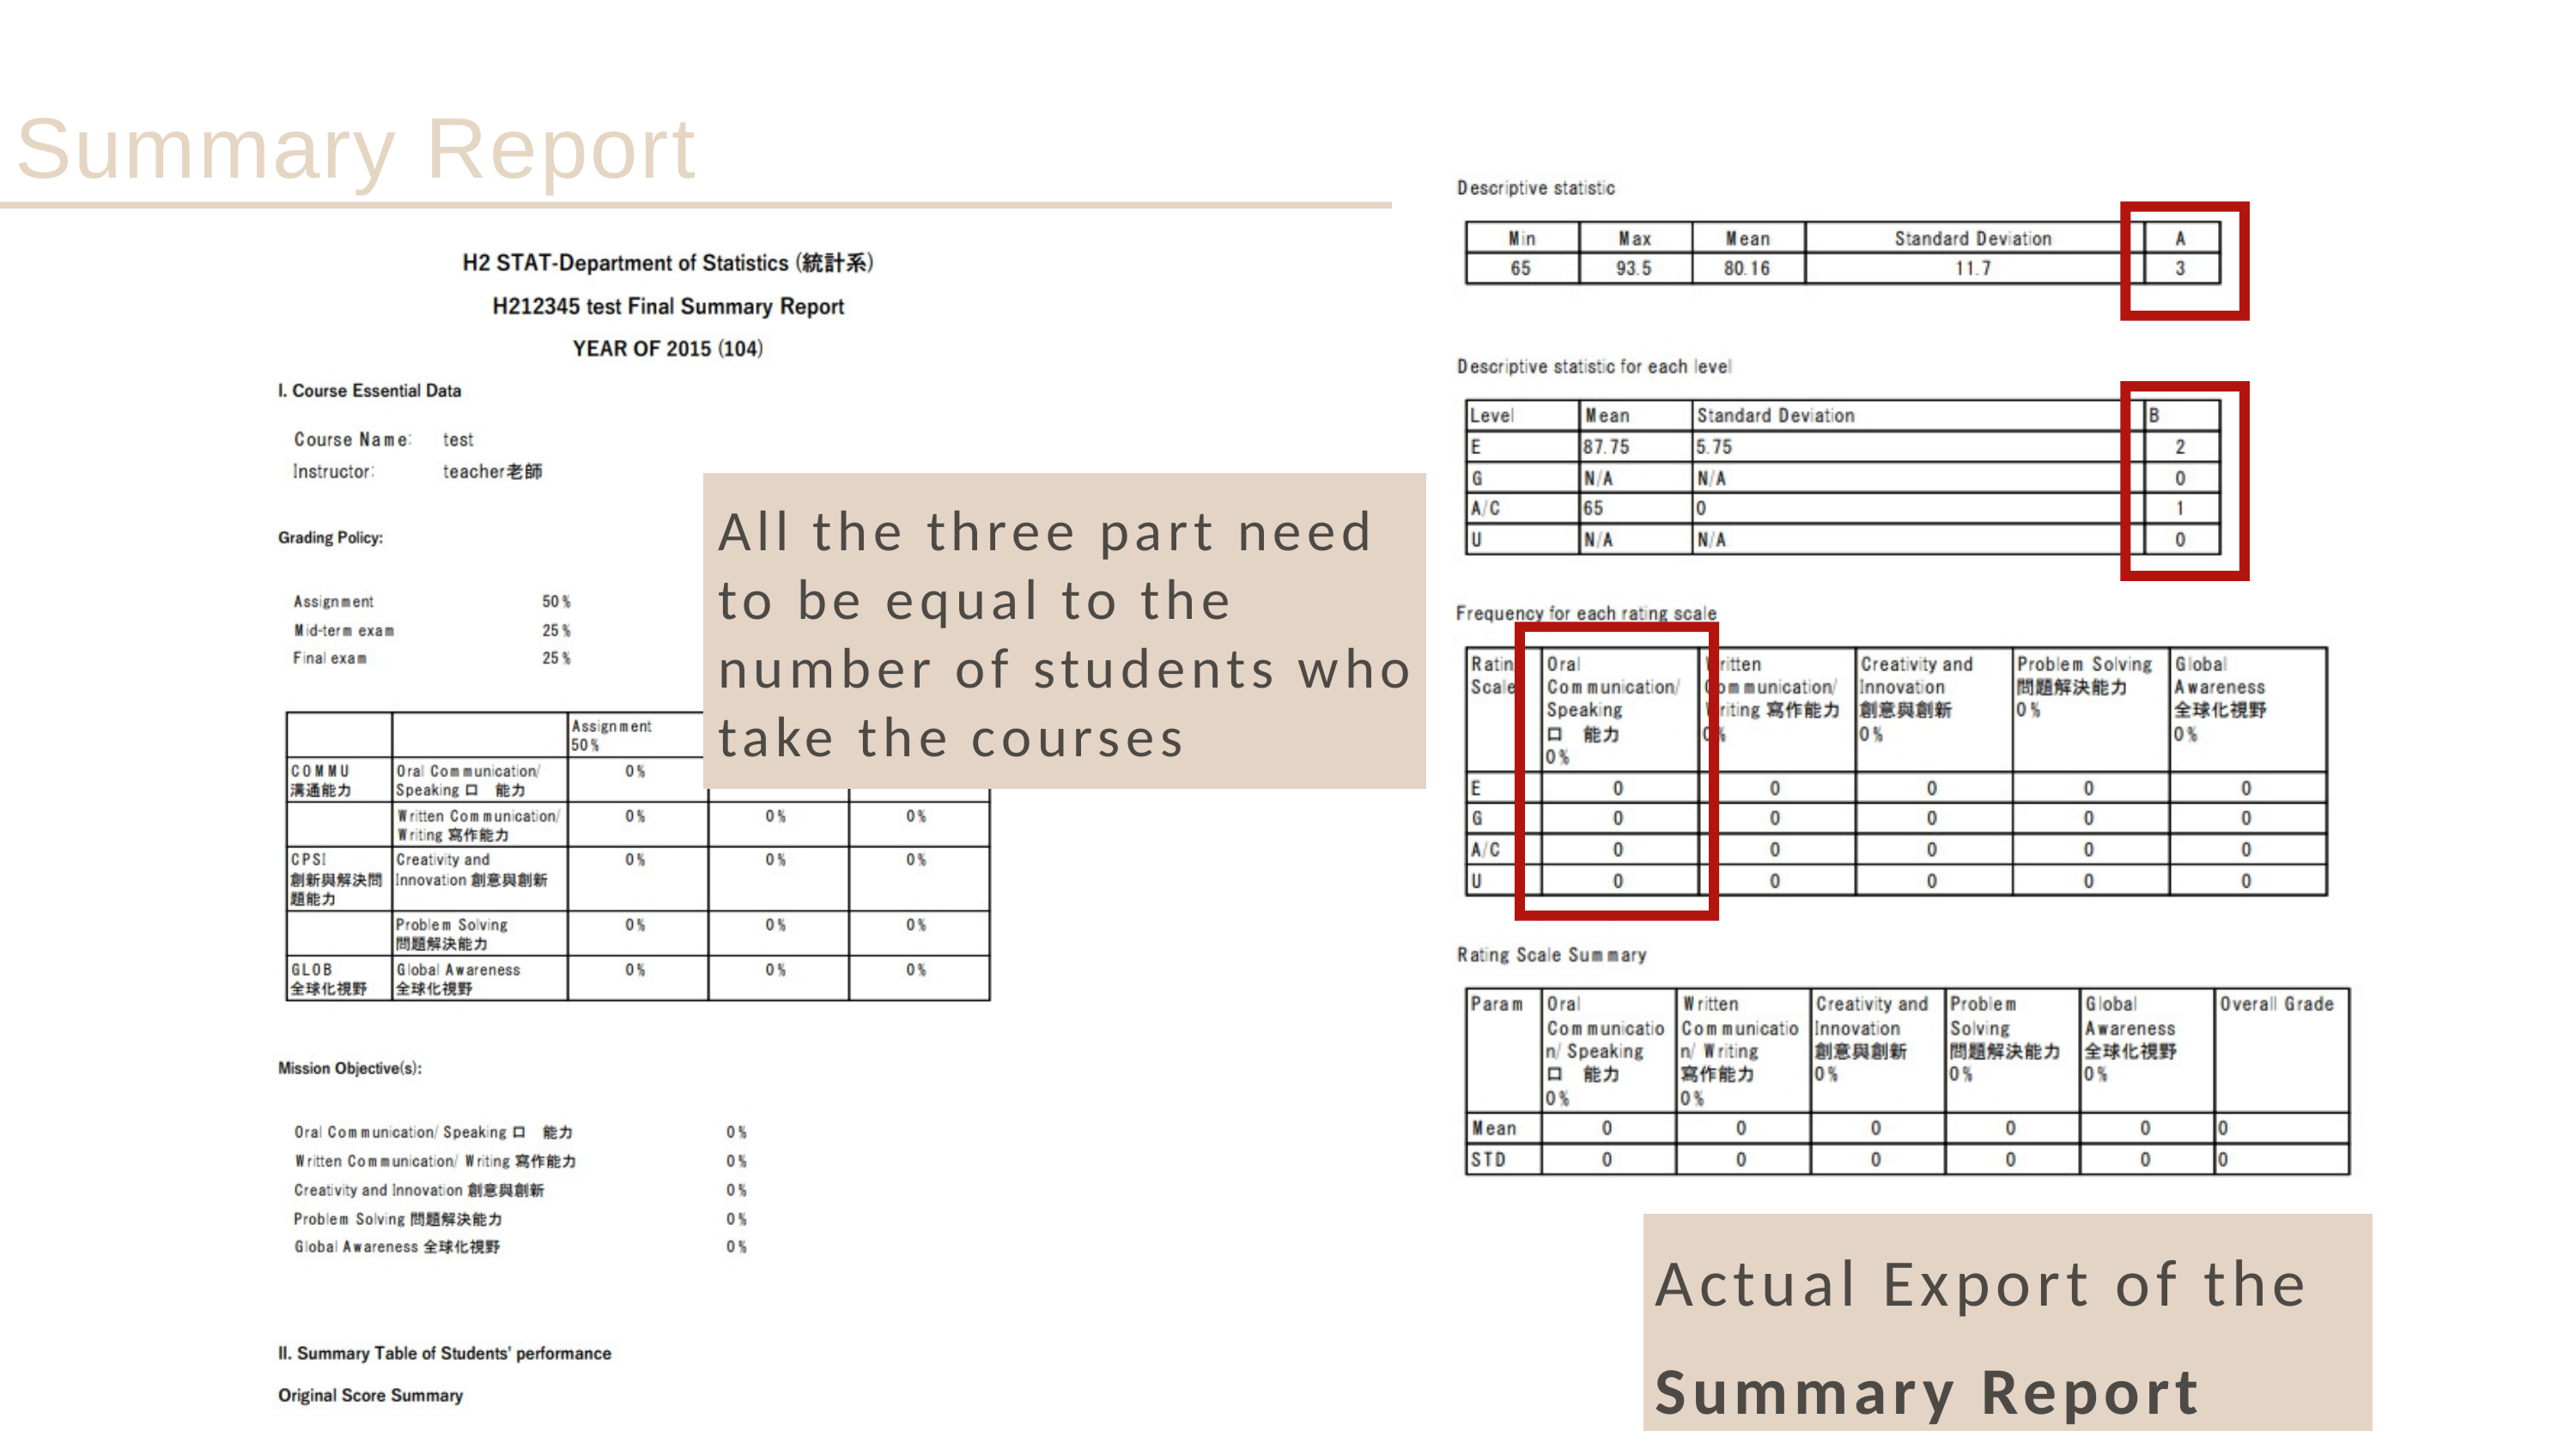

Summary Report
All the three part need to be equal to the number of students who take the courses
Actual Export of the Summary Report